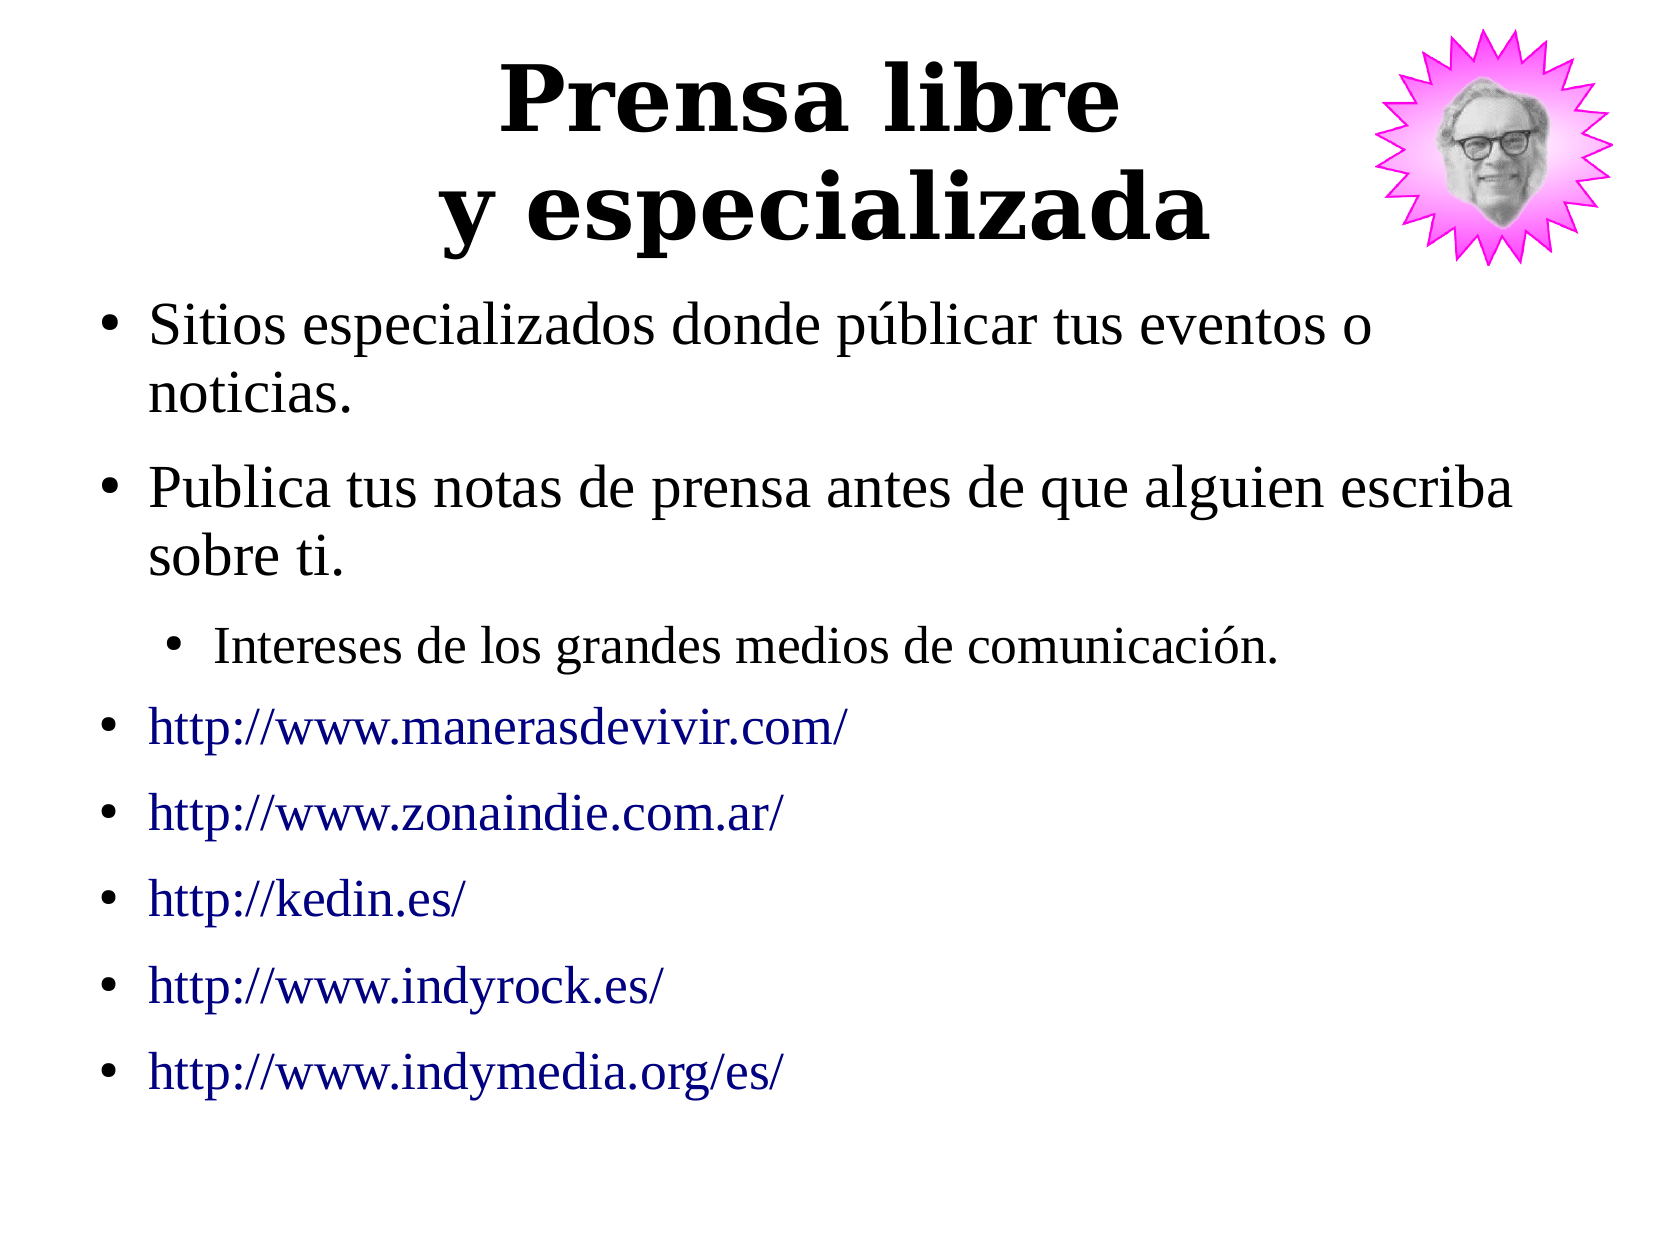

# Prensa libre y especializada
Sitios especializados donde públicar tus eventos o noticias.
Publica tus notas de prensa antes de que alguien escriba sobre ti.
Intereses de los grandes medios de comunicación.
http://www.manerasdevivir.com/
http://www.zonaindie.com.ar/
http://kedin.es/
http://www.indyrock.es/
http://www.indymedia.org/es/